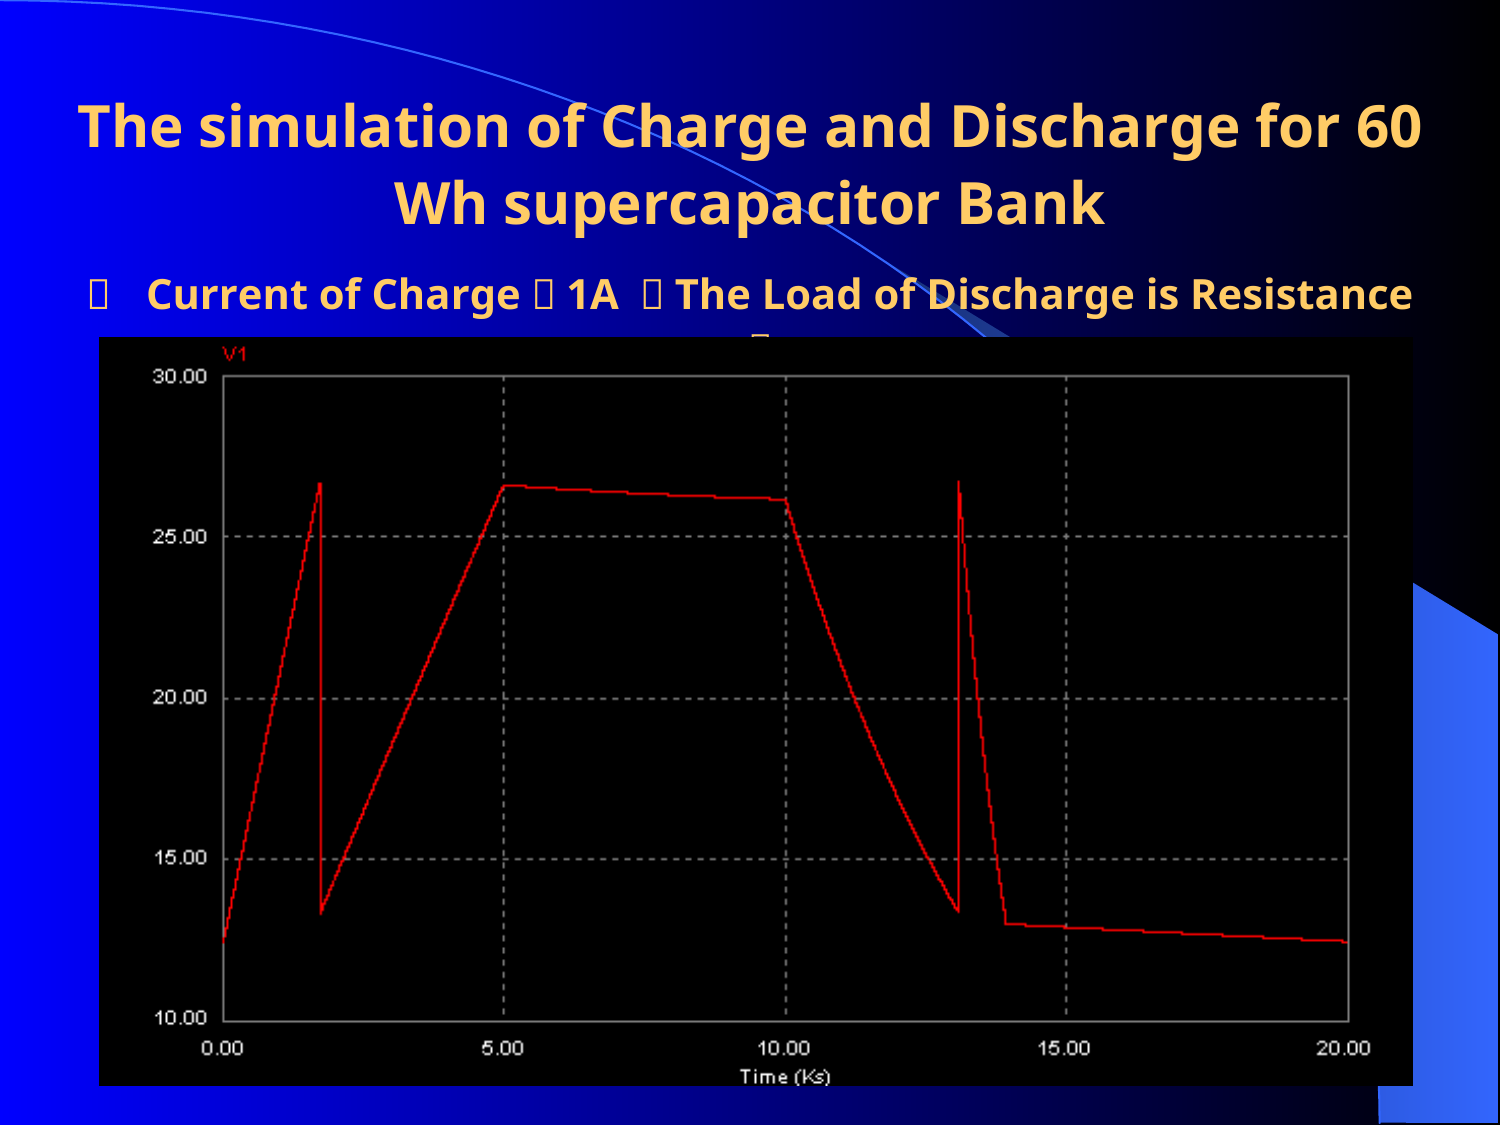

The simulation of Charge and Discharge for 60Wh supercapacitor Bank
（ Current of Charge：1A ，The Load of Discharge is Resistance ）